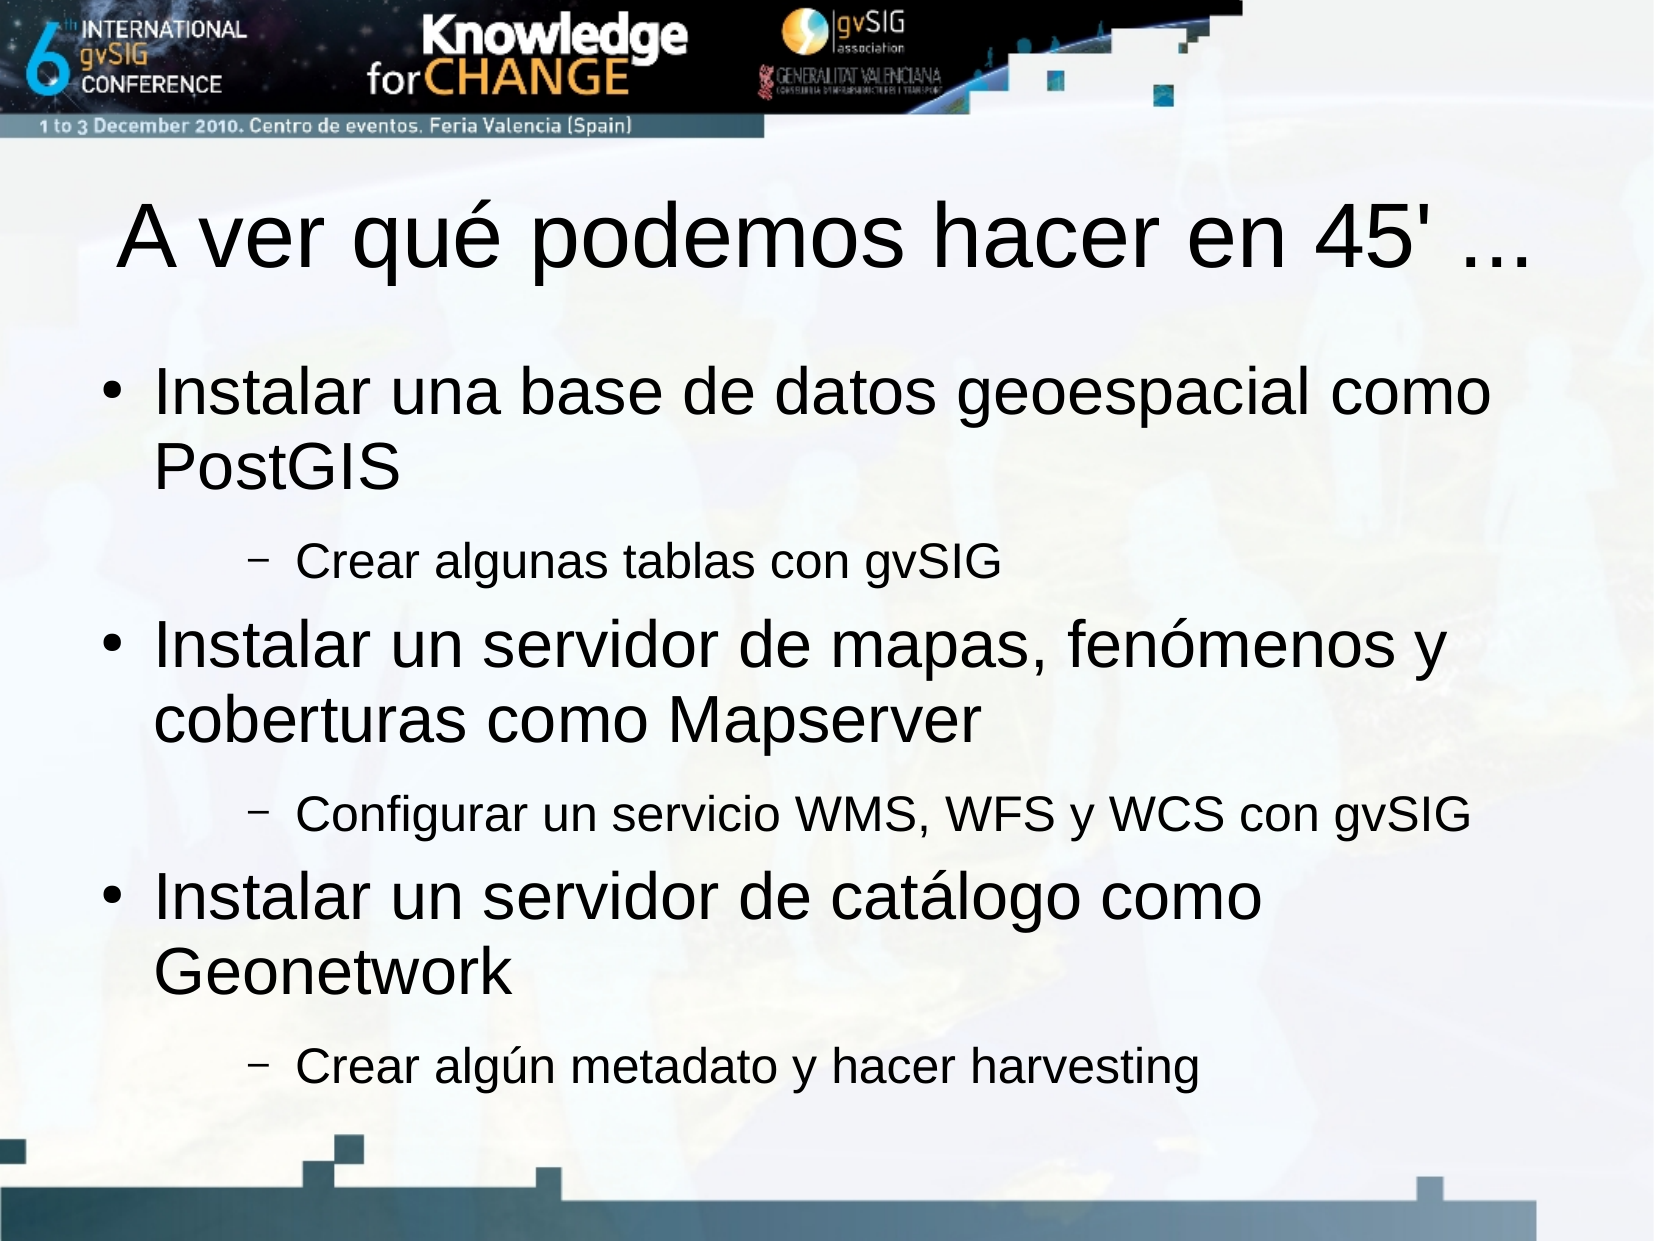

# A ver qué podemos hacer en 45' ...
Instalar una base de datos geoespacial como PostGIS
Crear algunas tablas con gvSIG
Instalar un servidor de mapas, fenómenos y coberturas como Mapserver
Configurar un servicio WMS, WFS y WCS con gvSIG
Instalar un servidor de catálogo como Geonetwork
Crear algún metadato y hacer harvesting